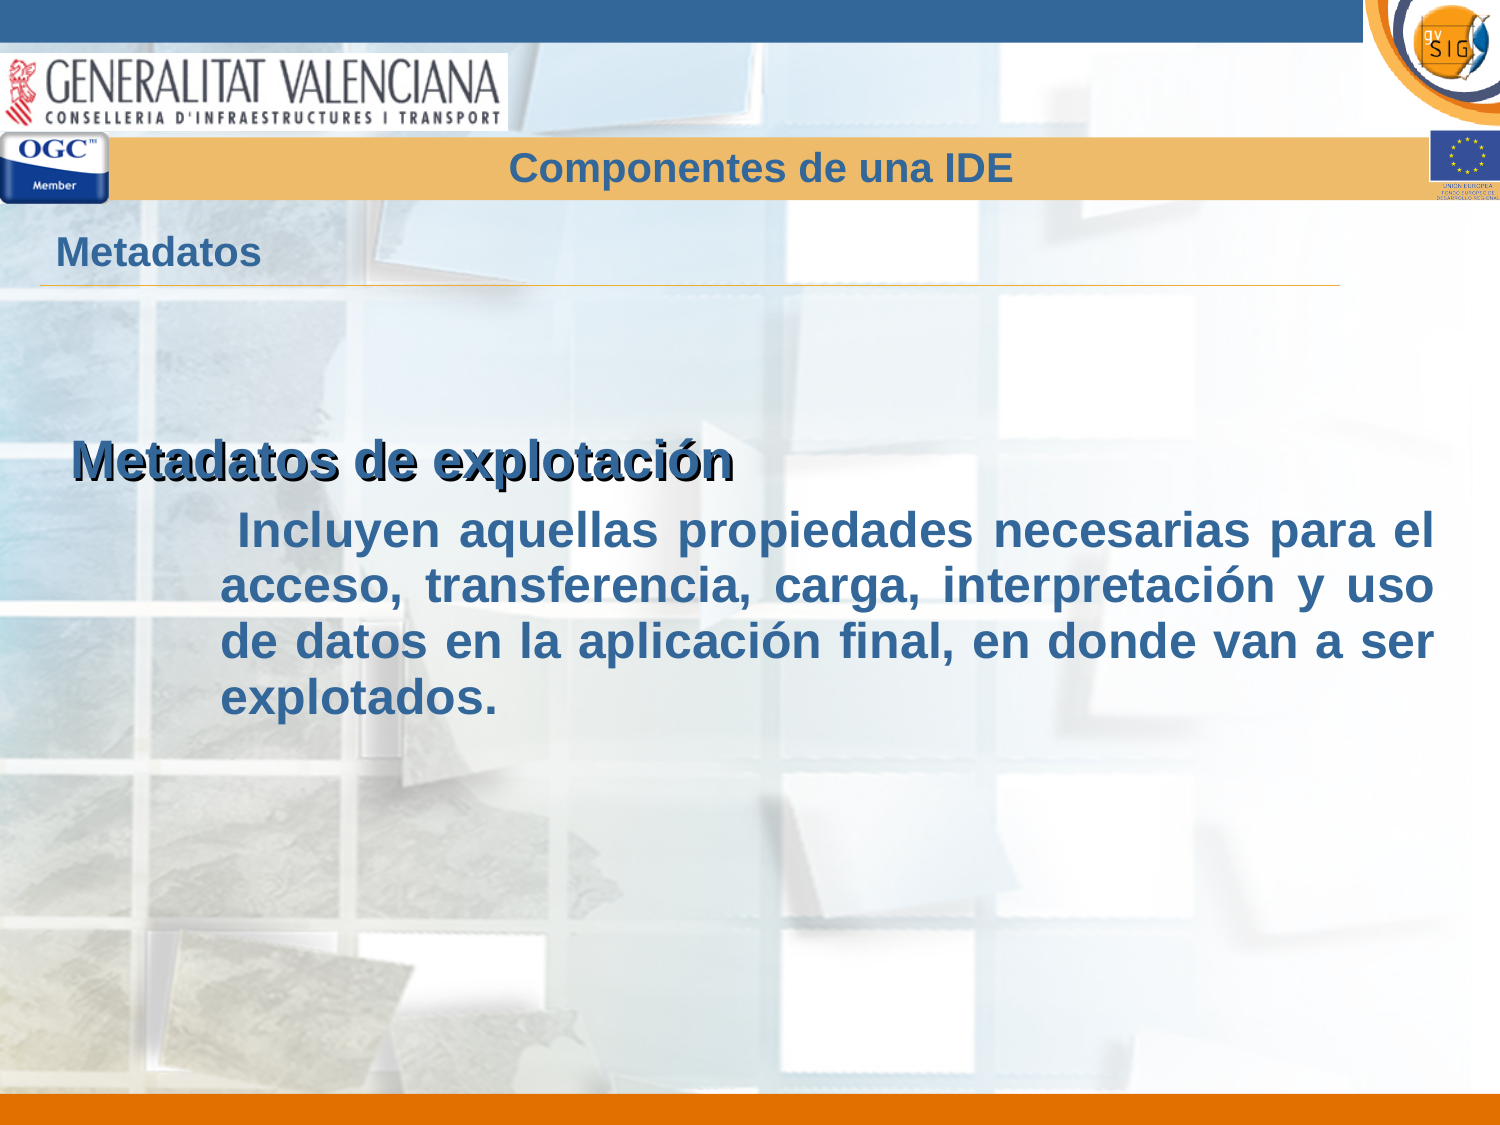

Componentes de una IDE
Metadatos
Metadatos de explotación
 Incluyen aquellas propiedades necesarias para el acceso, transferencia, carga, interpretación y uso de datos en la aplicación final, en donde van a ser explotados.